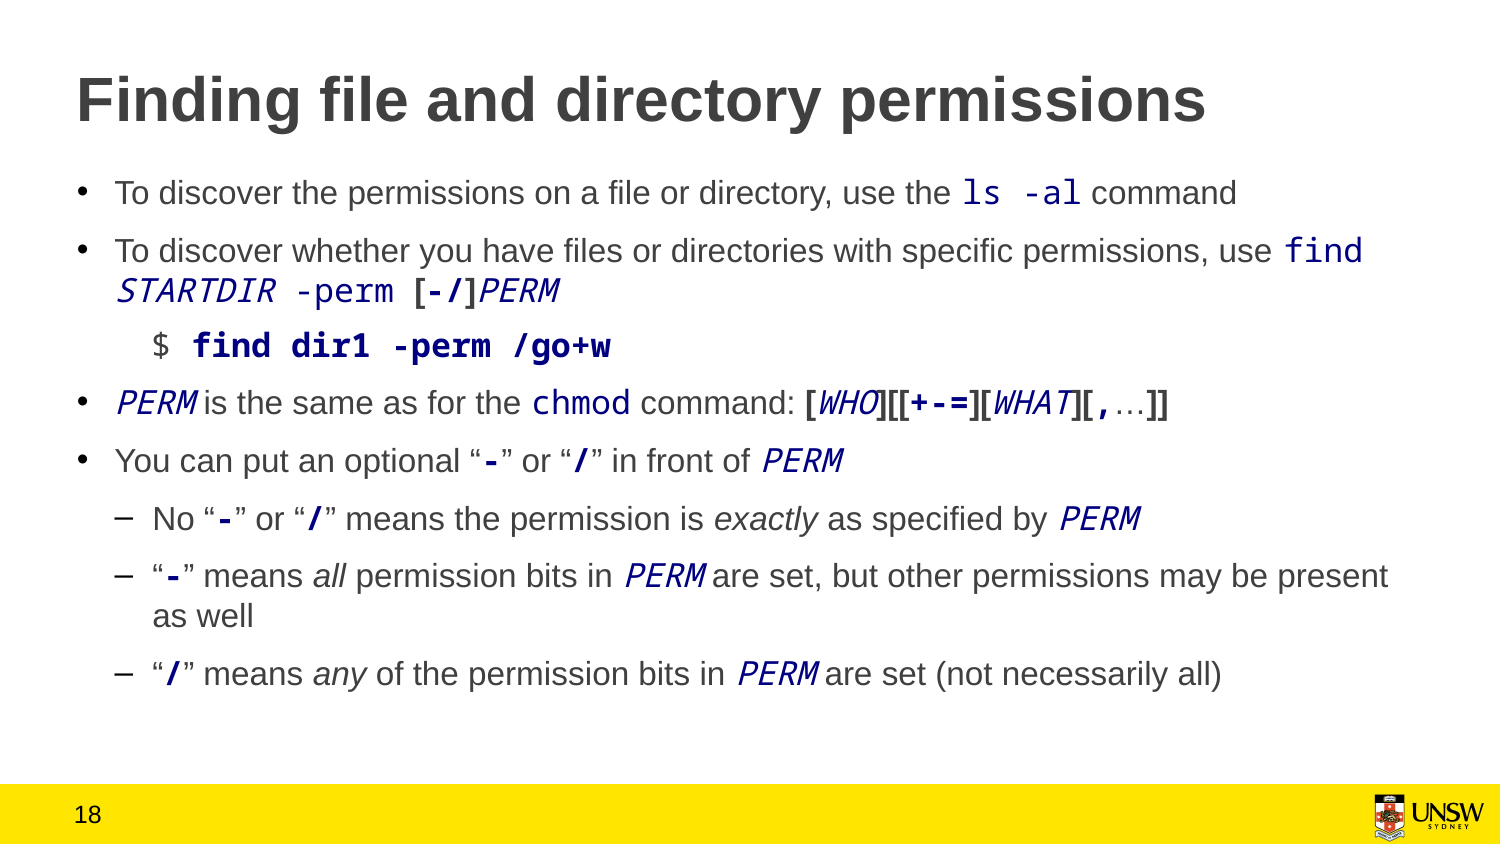

# Finding file and directory permissions
To discover the permissions on a file or directory, use the ls -al command
To discover whether you have files or directories with specific permissions, use find STARTDIR -perm [-/]PERM
 $ find dir1 -perm /go+w
PERM is the same as for the chmod command: [WHO][[+-=][WHAT][,…]]
You can put an optional “-” or “/” in front of PERM
No “-” or “/” means the permission is exactly as specified by PERM
“-” means all permission bits in PERM are set, but other permissions may be present as well
“/” means any of the permission bits in PERM are set (not necessarily all)